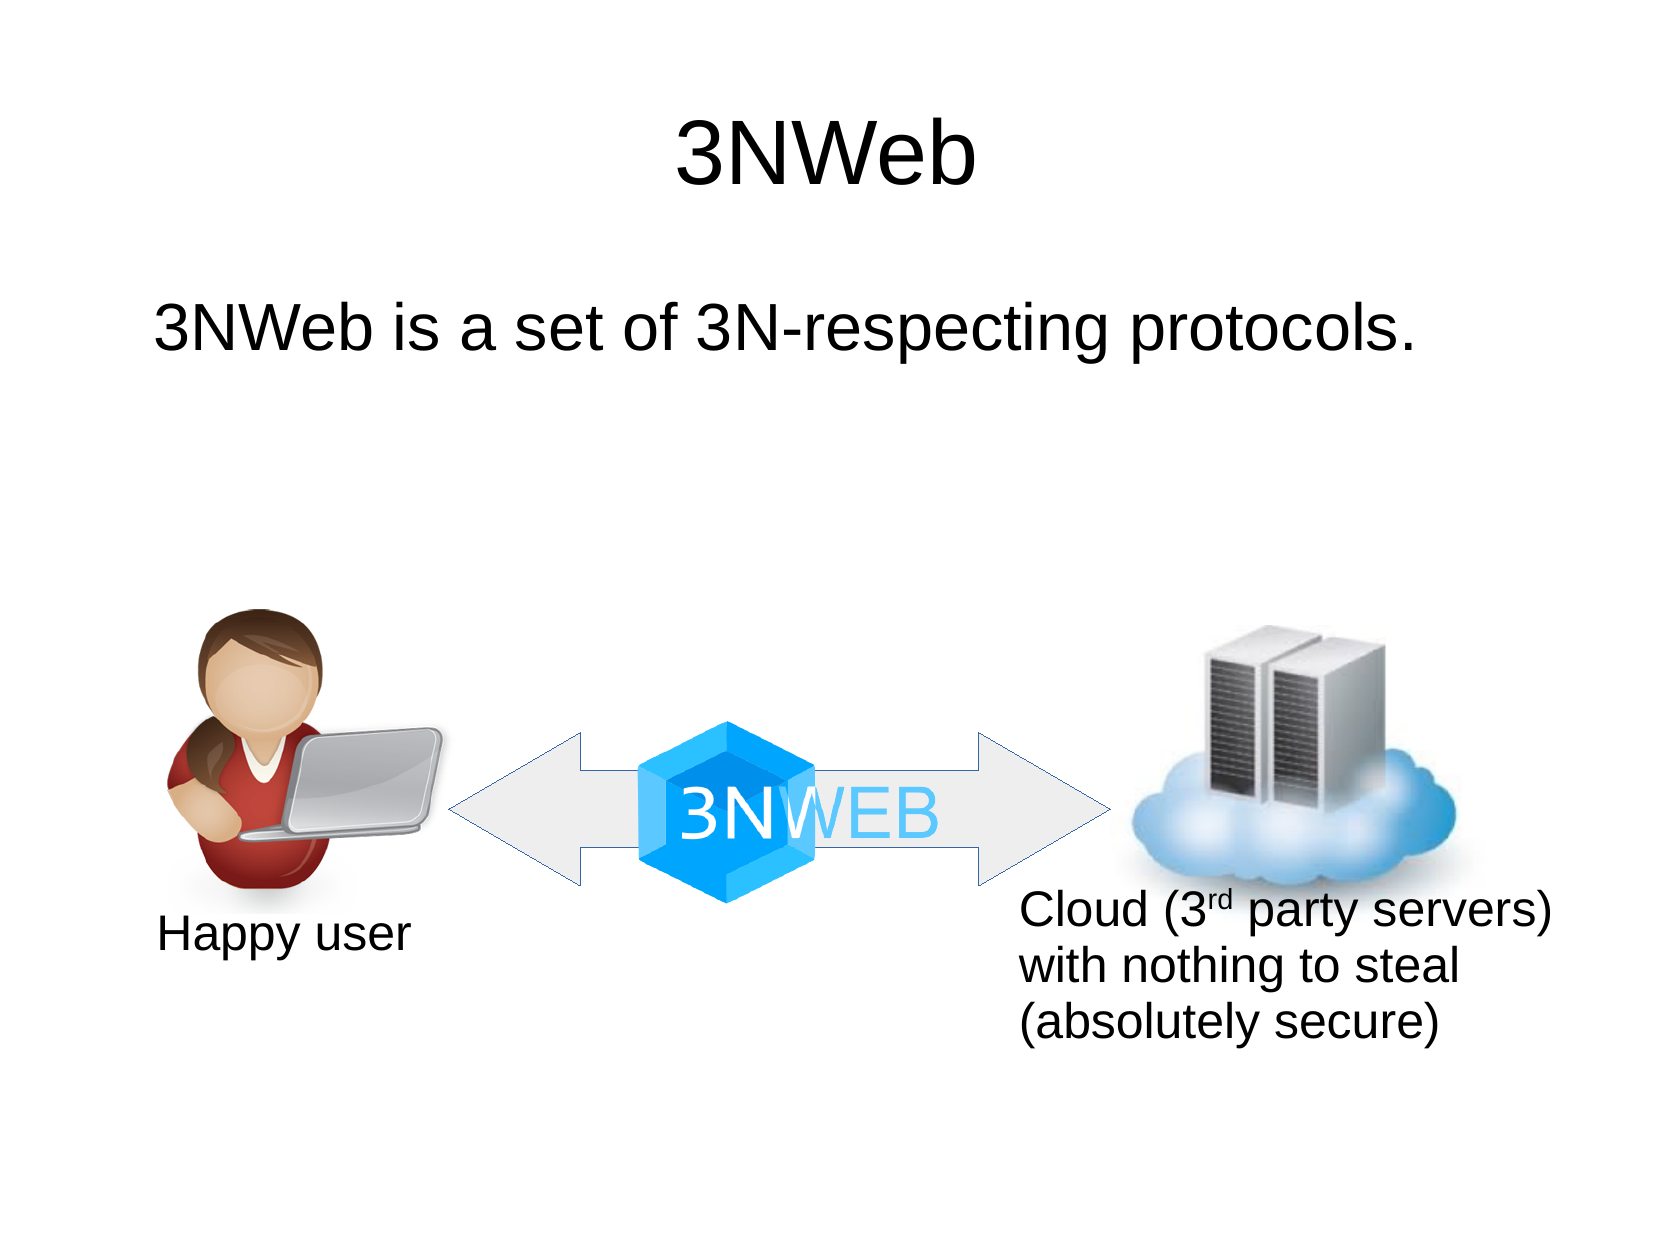

# 3NWeb
3NWeb is a set of 3N-respecting protocols.
Cloud (3rd party servers)
with nothing to steal
(absolutely secure)
Happy user